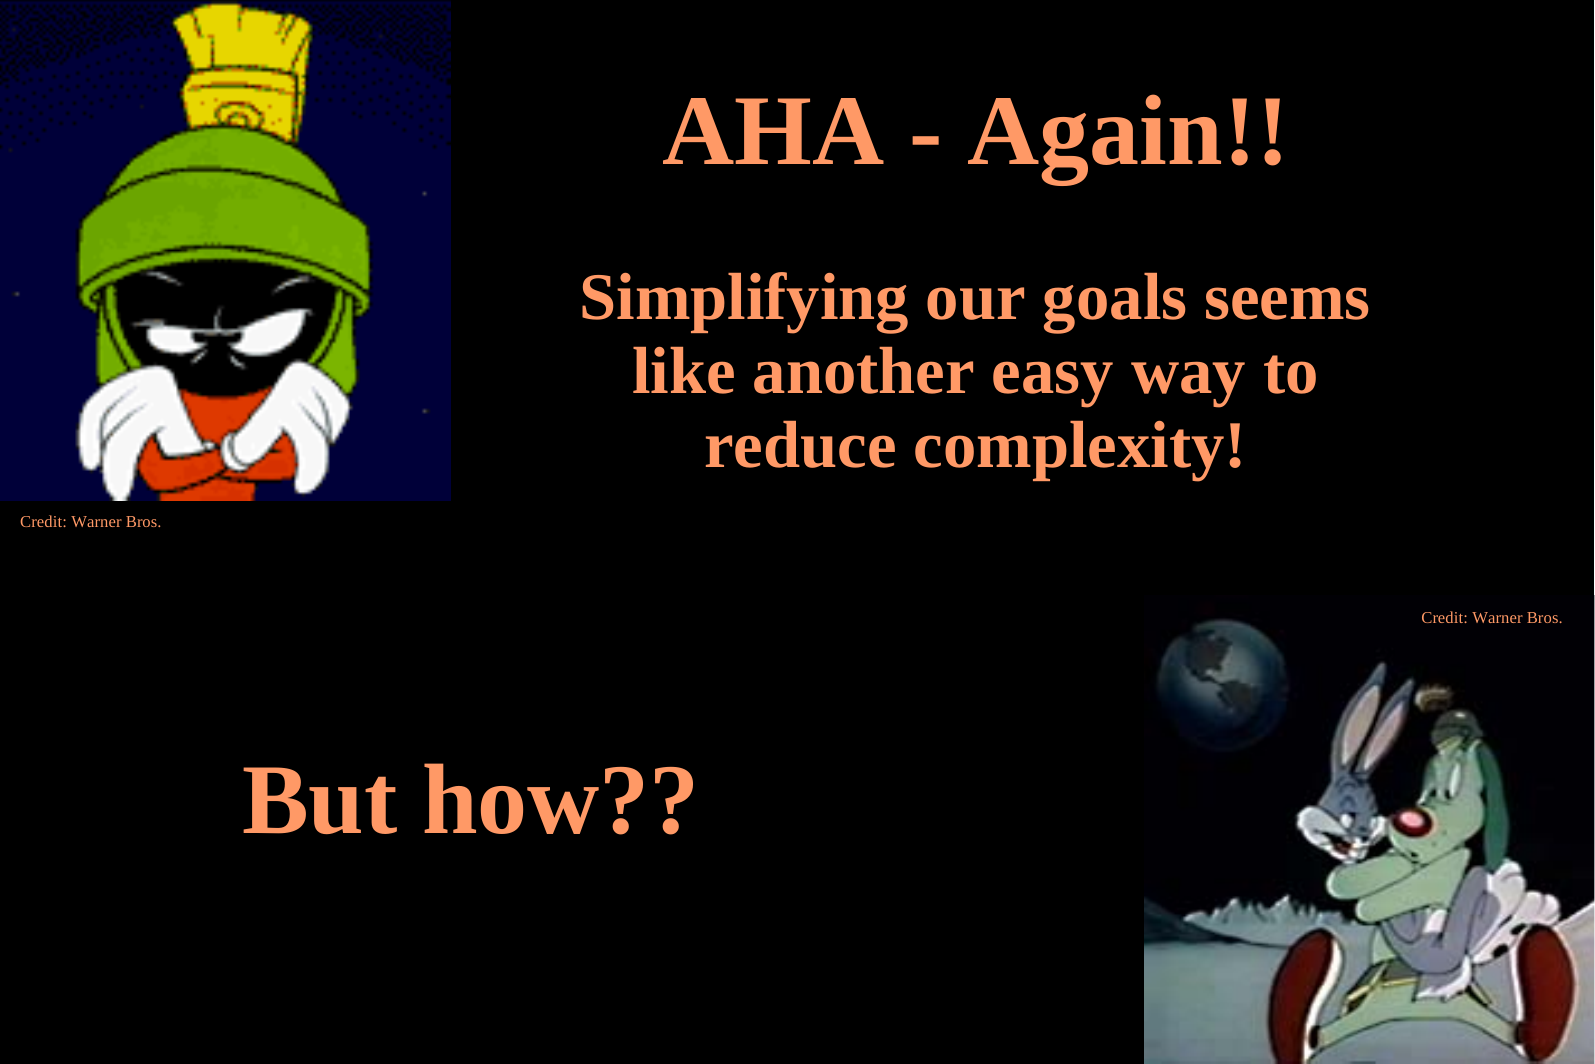

AHA - Again!!
Simplifying our goals seems
like another easy way to
reduce complexity!
Credit: Warner Bros.
Credit: Warner Bros.
But how??